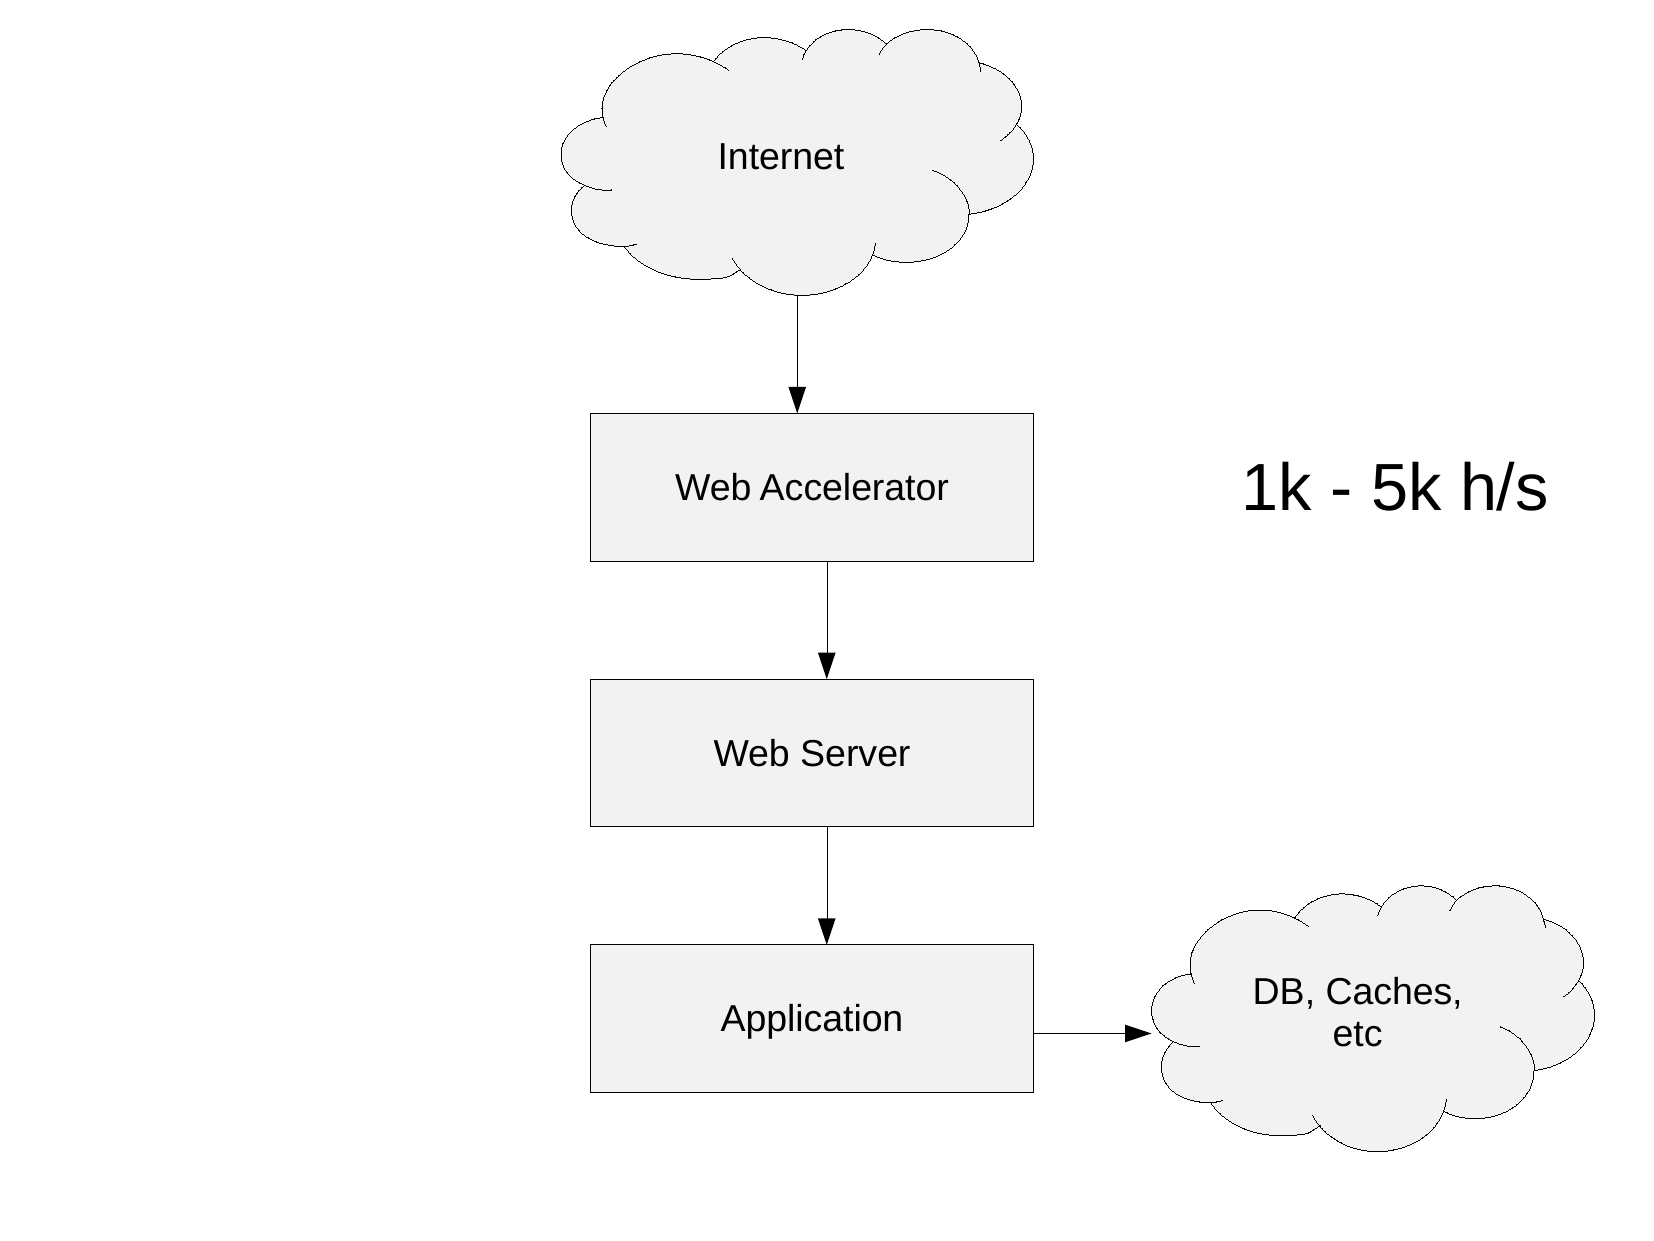

Internet
Web Accelerator
1k - 5k h/s
Web Server
DB, Caches, etc
Application